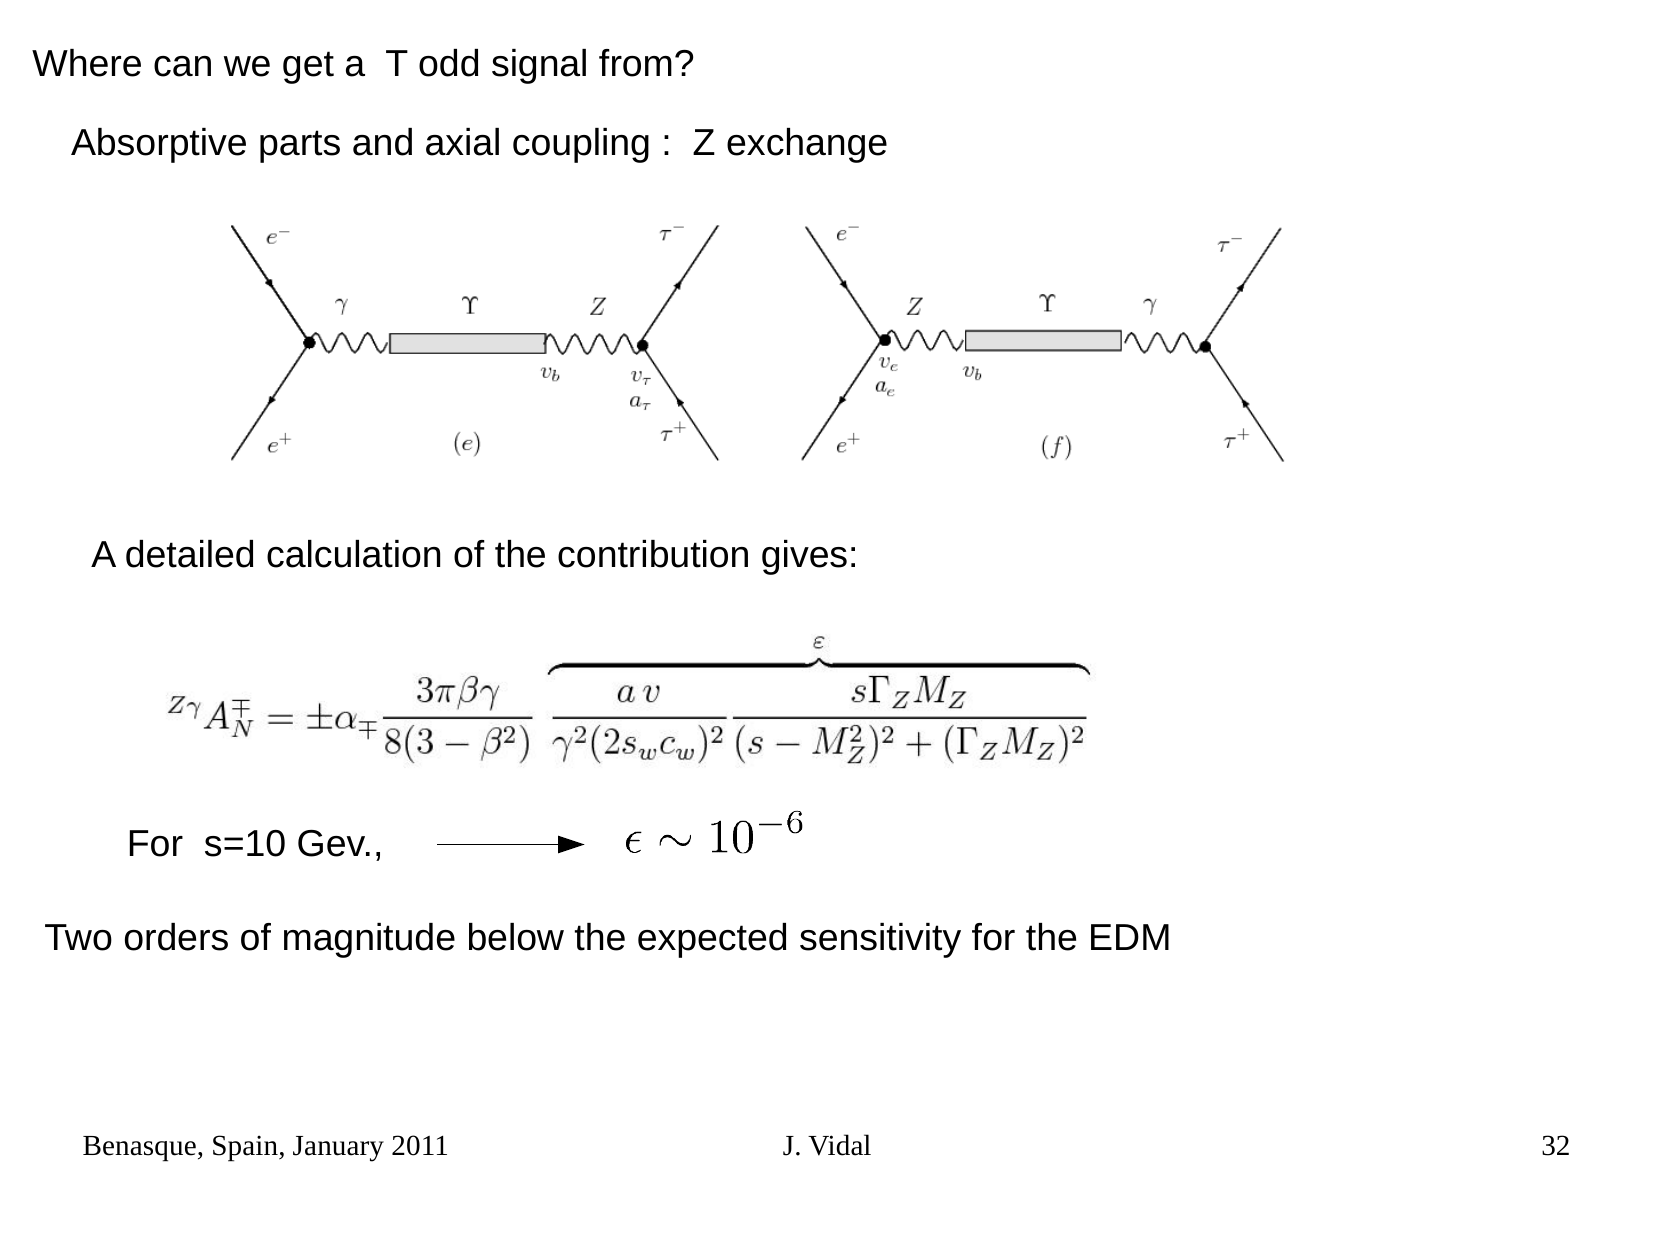

Where can we get a T odd signal from?
Absorptive parts and axial coupling : Z exchange
A detailed calculation of the contribution gives:
For s=10 Gev.,
Two orders of magnitude below the expected sensitivity for the EDM
Benasque, Spain, January 2011
J. Vidal
32